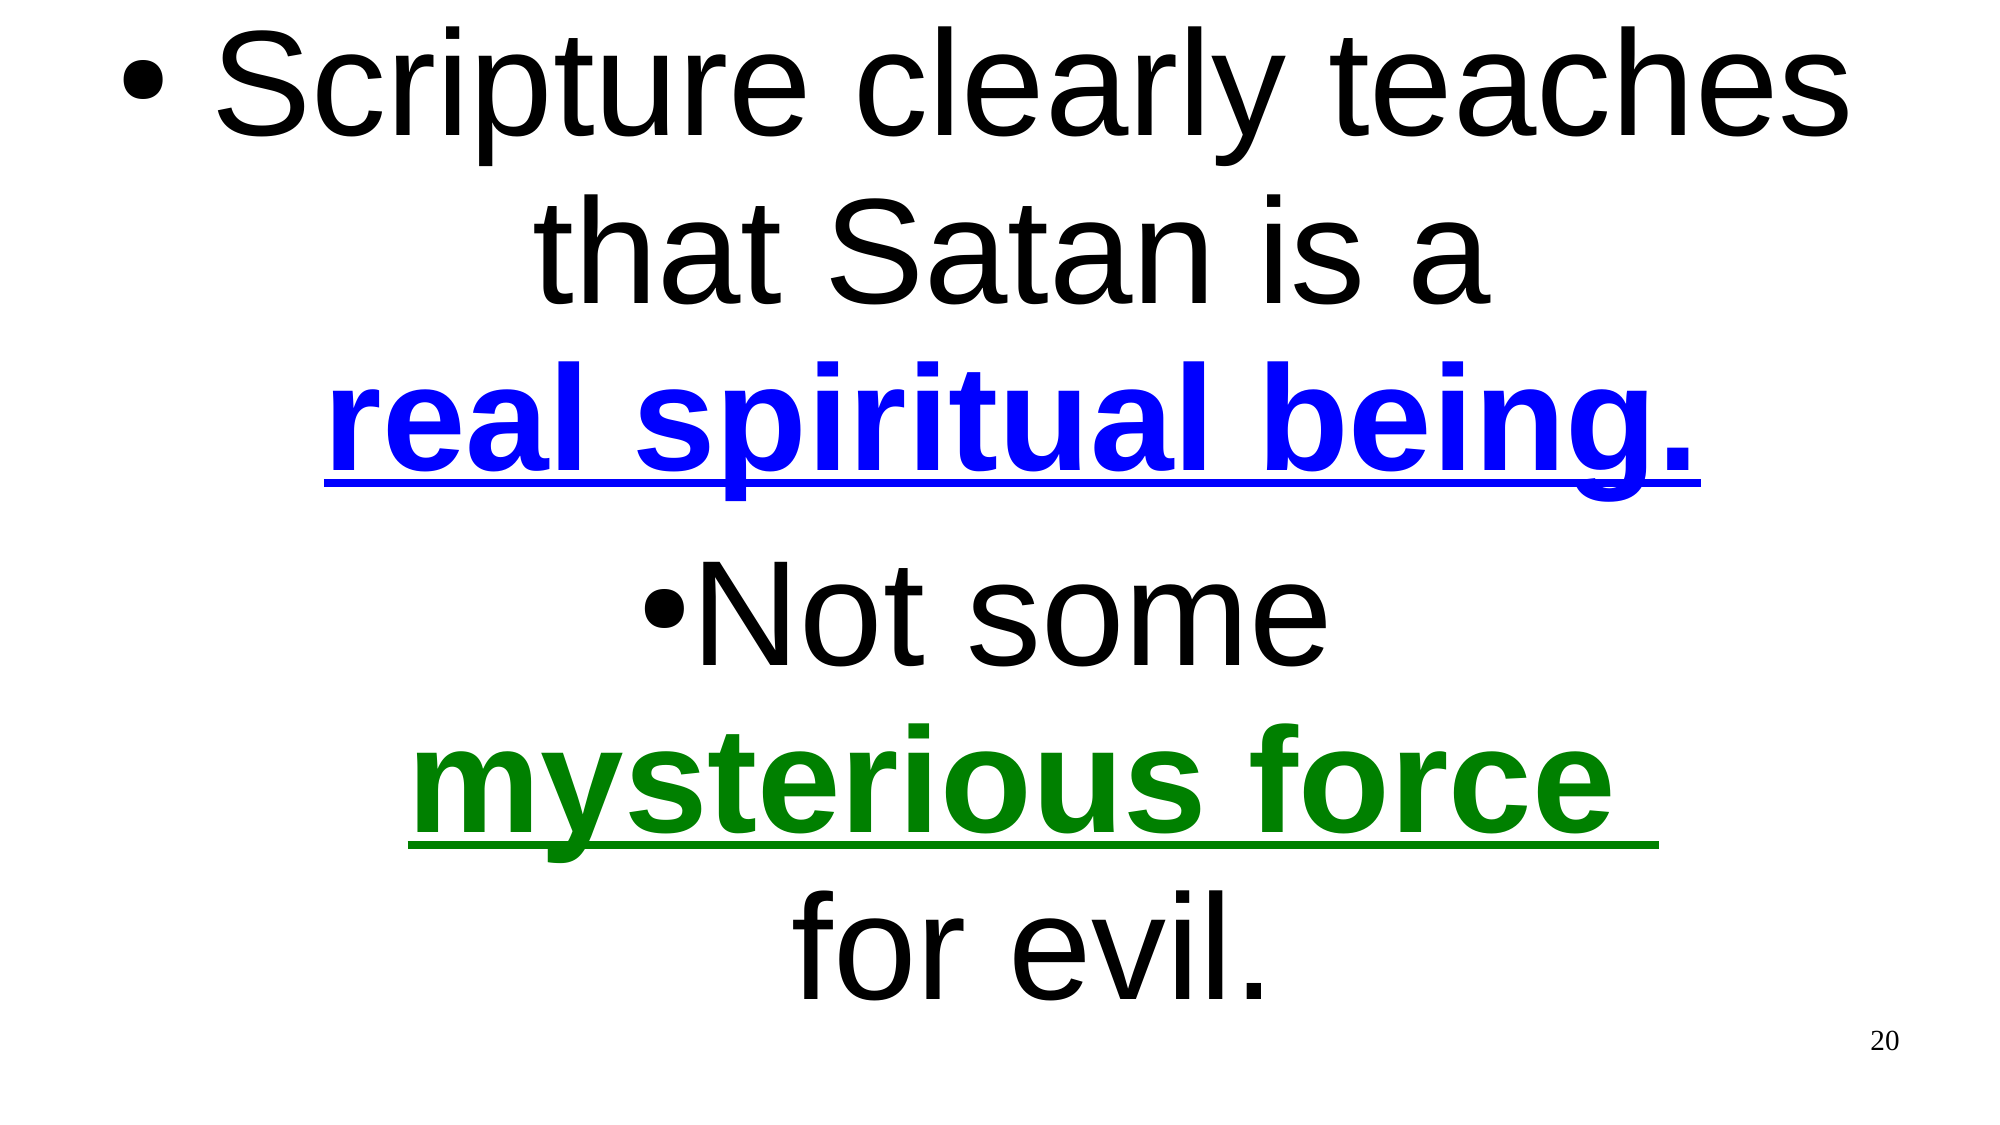

# Scripture clearly teaches that Satan is a real spiritual being.
Not some
mysterious force
for evil.
20